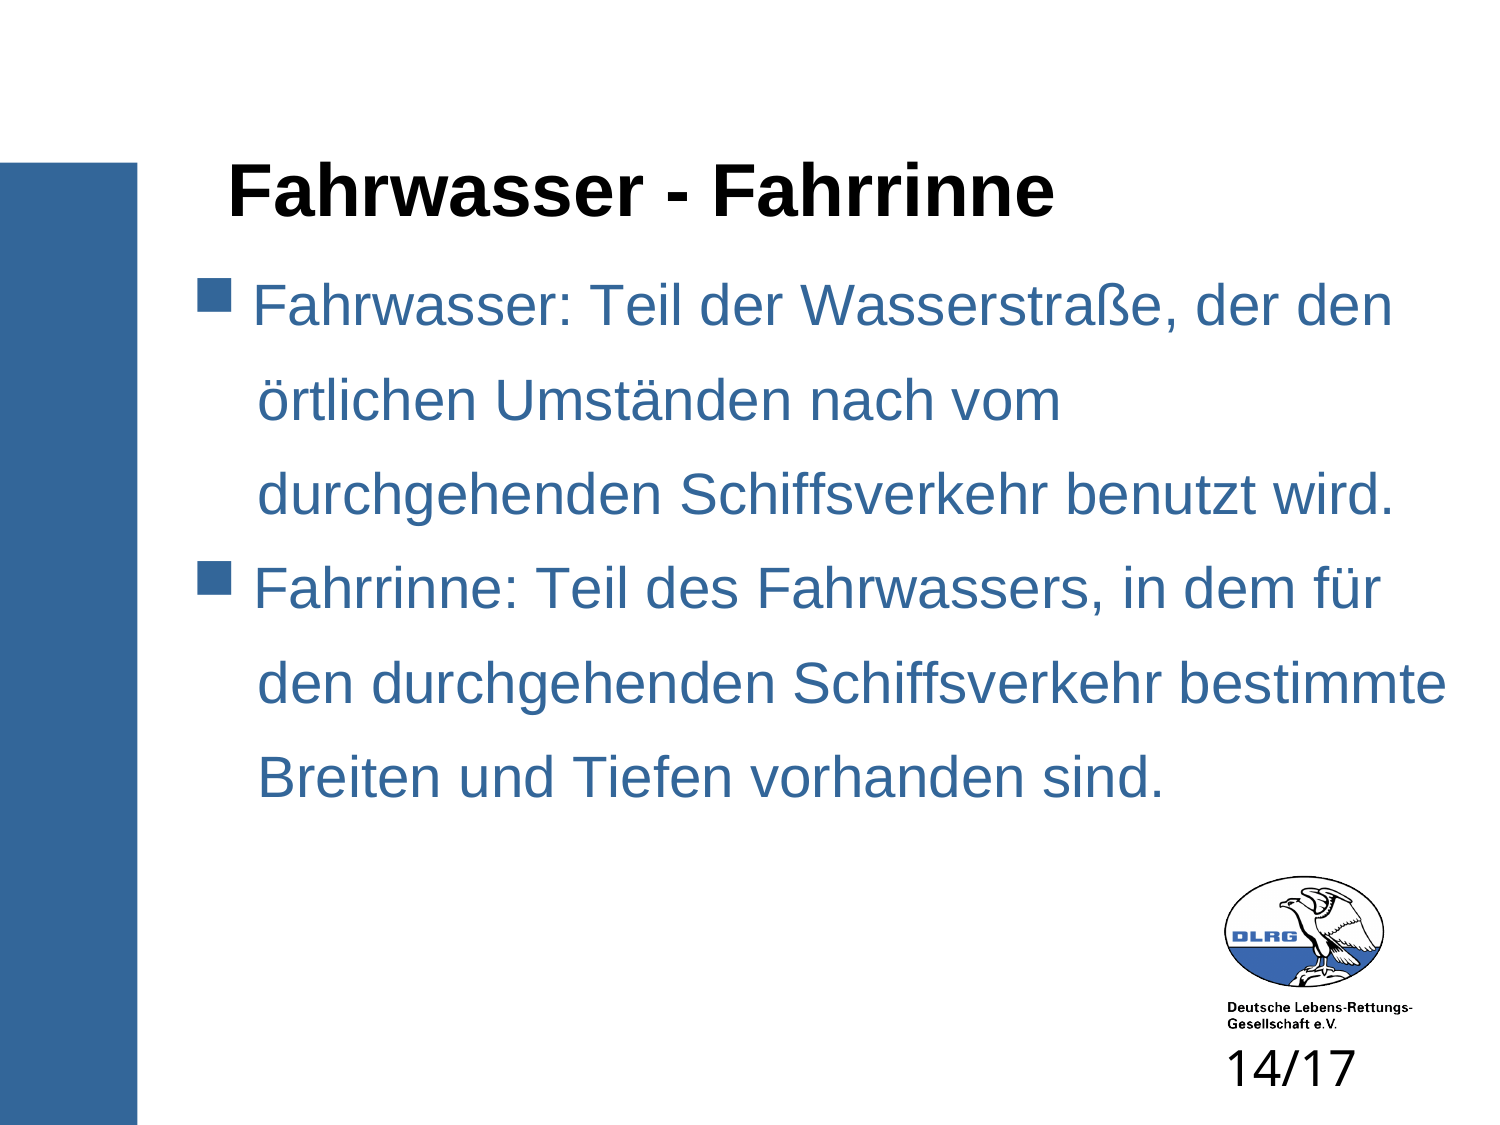

Fahrwasser - Fahrrinne
 Fahrwasser: Teil der Wasserstraße, der den örtlichen Umständen nach vom durchgehenden Schiffsverkehr benutzt wird.
 Fahrrinne: Teil des Fahrwassers, in dem für den durchgehenden Schiffsverkehr bestimmte Breiten und Tiefen vorhanden sind.